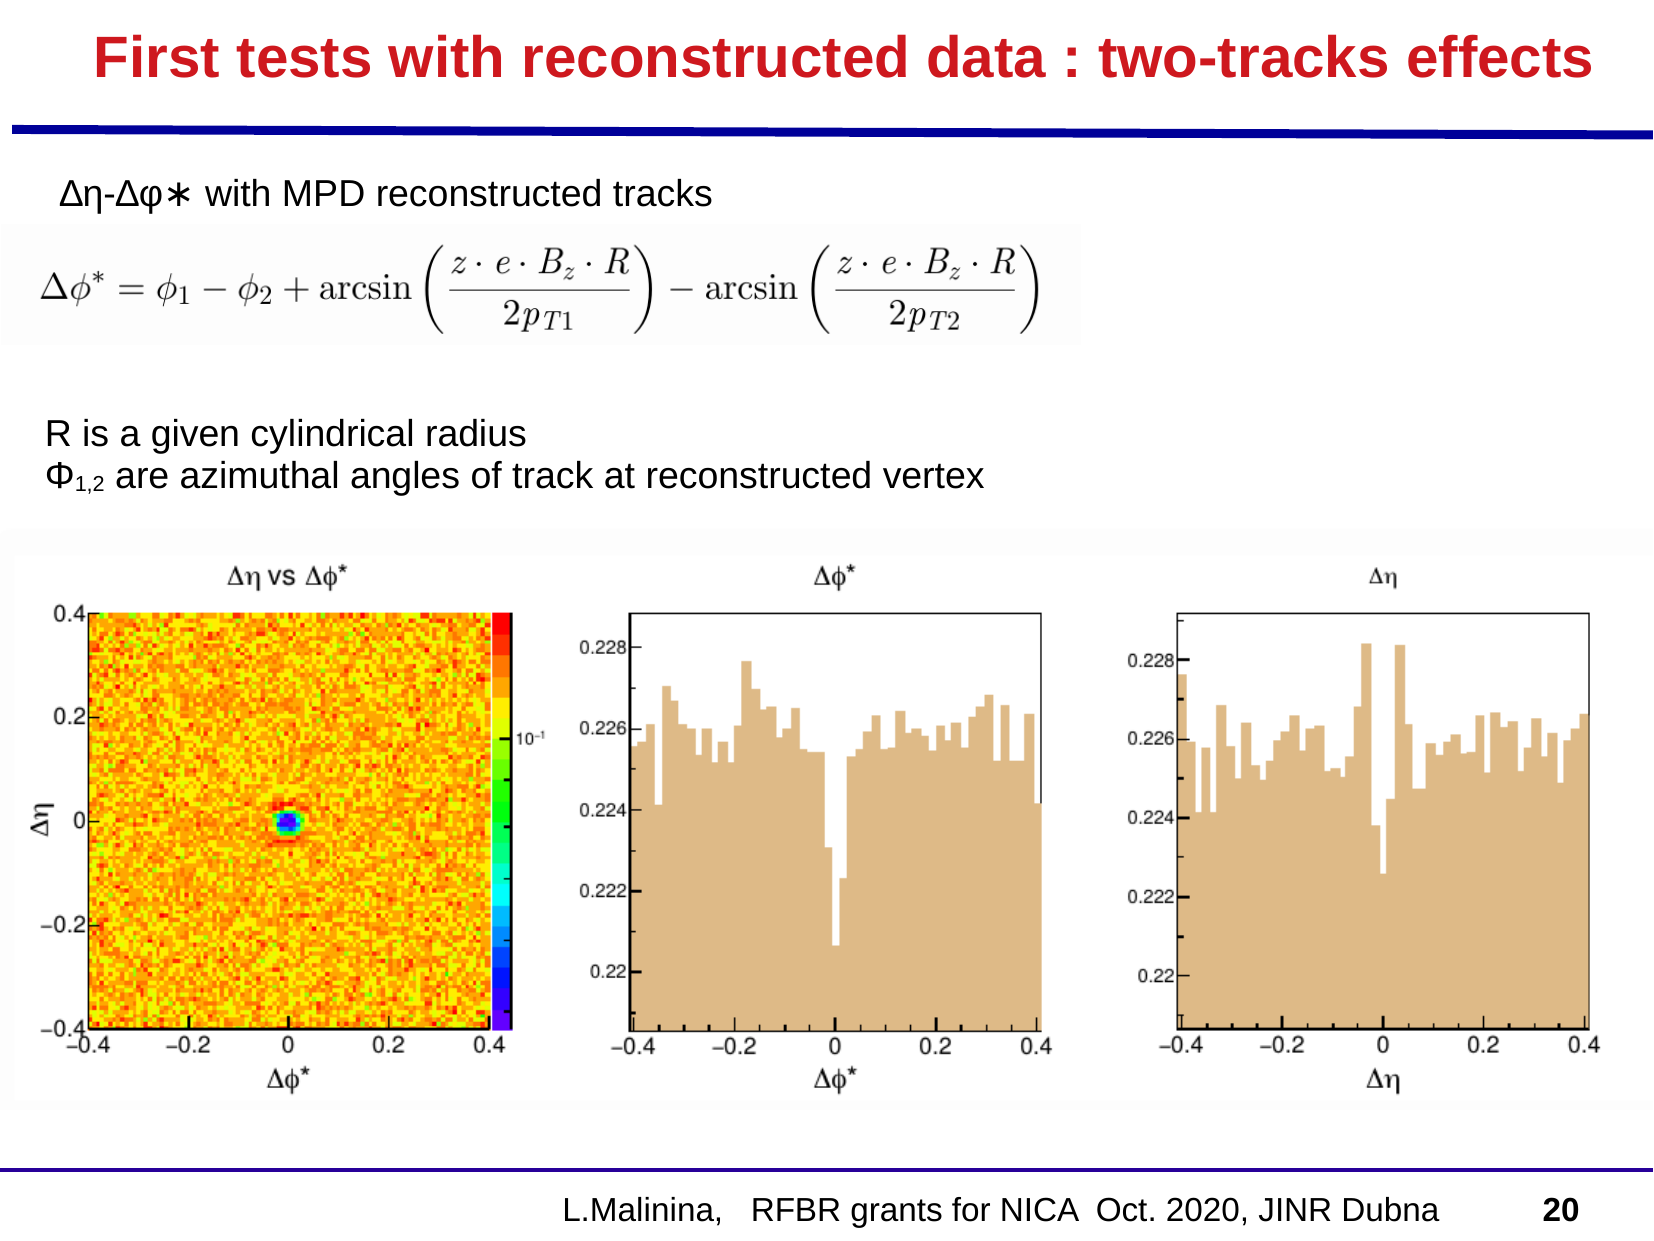

First tests with reconstructed data : two-tracks effects
∆η-∆φ∗ with MPD reconstructed tracks
R is a given cylindrical radius
Φ1,2 are azimuthal angles of track at reconstructed vertex
 L.Malinina, RFBR grants for NICA Oct. 2020, JINR Dubna